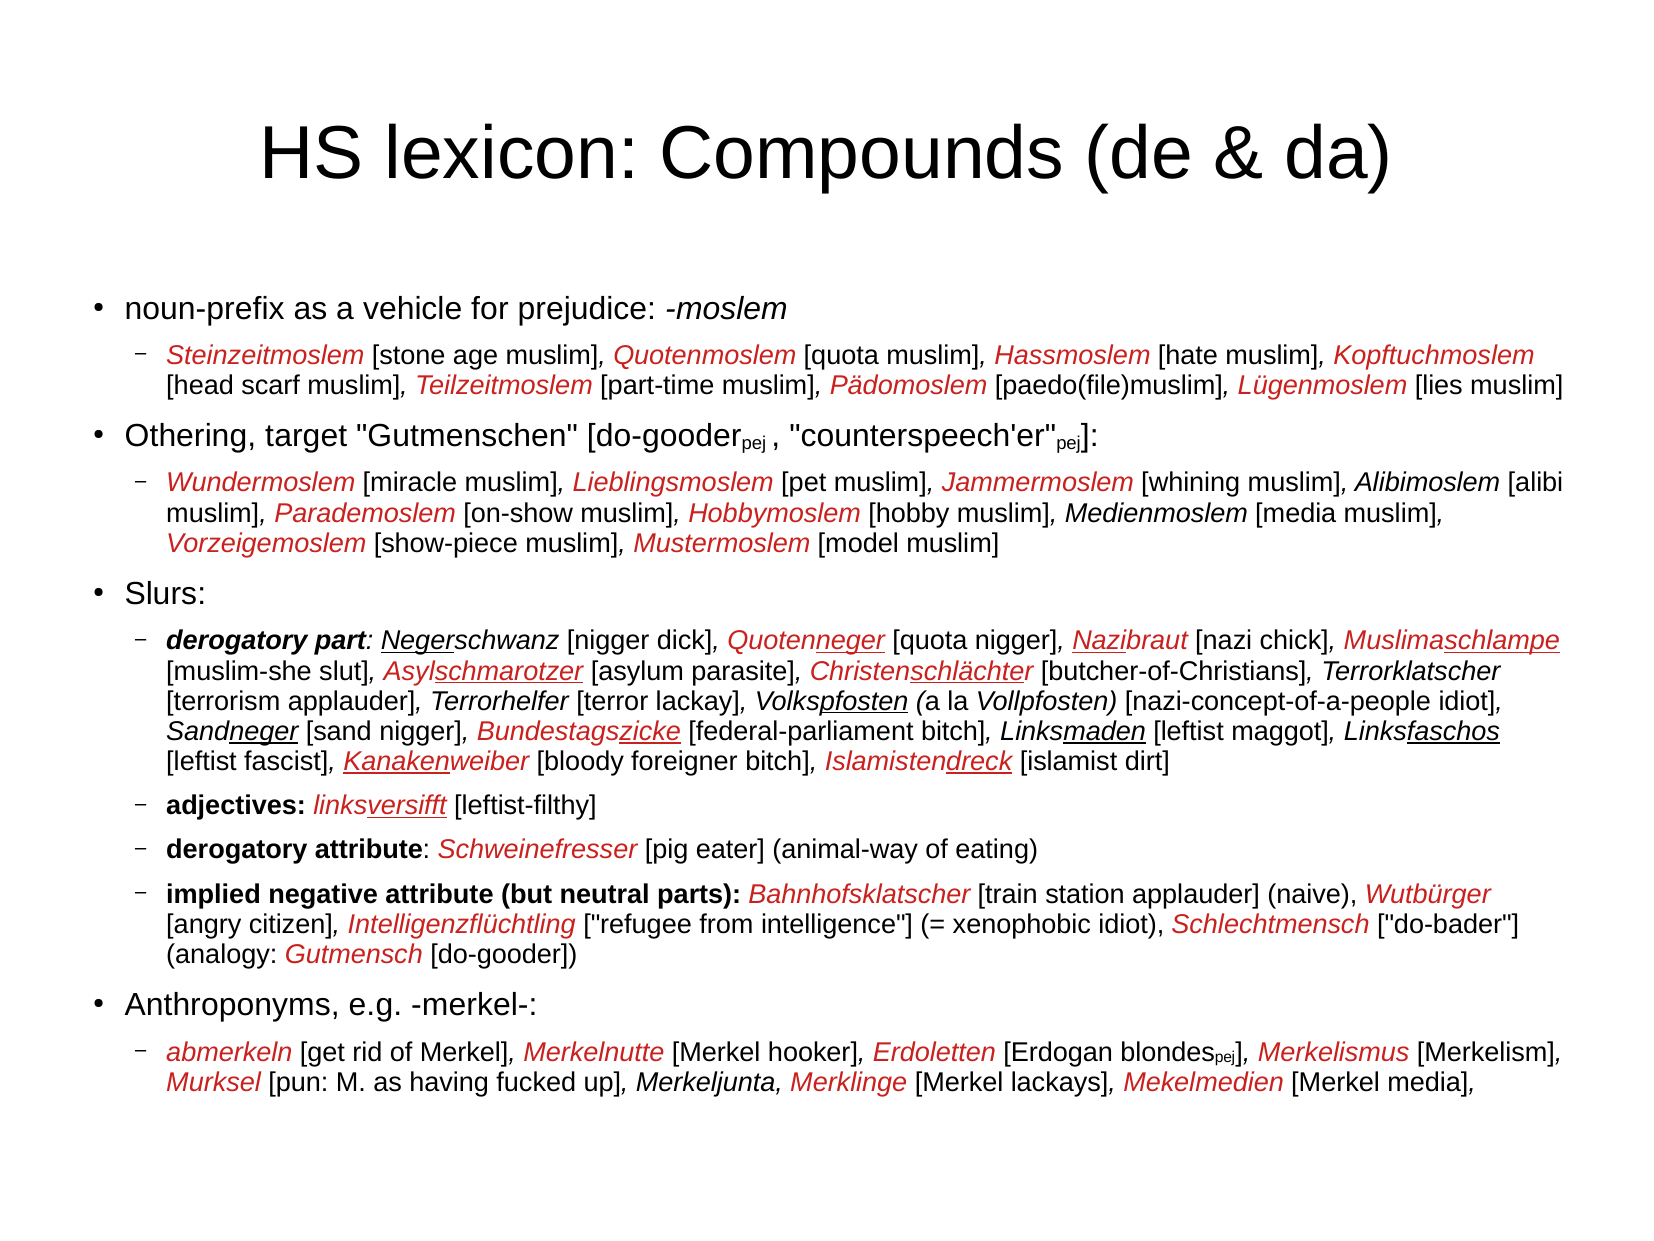

# HS lexicon: Compounds (de & da)
noun-prefix as a vehicle for prejudice: -moslem
Steinzeitmoslem [stone age muslim], Quotenmoslem [quota muslim], Hassmoslem [hate muslim], Kopftuchmoslem [head scarf muslim], Teilzeitmoslem [part-time muslim], Pädomoslem [paedo(file)muslim], Lügenmoslem [lies muslim]
Othering, target "Gutmenschen" [do-gooderpej , "counterspeech'er"pej]:
Wundermoslem [miracle muslim], Lieblingsmoslem [pet muslim], Jammermoslem [whining muslim], Alibimoslem [alibi muslim], Parademoslem [on-show muslim], Hobbymoslem [hobby muslim], Medienmoslem [media muslim], Vorzeigemoslem [show-piece muslim], Mustermoslem [model muslim]
Slurs:
derogatory part: Negerschwanz [nigger dick], Quotenneger [quota nigger], Nazibraut [nazi chick], Muslimaschlampe [muslim-she slut], Asylschmarotzer [asylum parasite], Christenschlächter [butcher-of-Christians], Terrorklatscher [terrorism applauder], Terrorhelfer [terror lackay], Volkspfosten (a la Vollpfosten) [nazi-concept-of-a-people idiot], Sandneger [sand nigger], Bundestagszicke [federal-parliament bitch], Linksmaden [leftist maggot], Linksfaschos [leftist fascist], Kanakenweiber [bloody foreigner bitch], Islamistendreck [islamist dirt]
adjectives: linksversifft [leftist-filthy]
derogatory attribute: Schweinefresser [pig eater] (animal-way of eating)
implied negative attribute (but neutral parts): Bahnhofsklatscher [train station applauder] (naive), Wutbürger [angry citizen], Intelligenzflüchtling ["refugee from intelligence"] (= xenophobic idiot), Schlechtmensch ["do-bader"] (analogy: Gutmensch [do-gooder])
Anthroponyms, e.g. -merkel-:
abmerkeln [get rid of Merkel], Merkelnutte [Merkel hooker], Erdoletten [Erdogan blondespej], Merkelismus [Merkelism], Murksel [pun: M. as having fucked up], Merkeljunta, Merklinge [Merkel lackays], Mekelmedien [Merkel media],